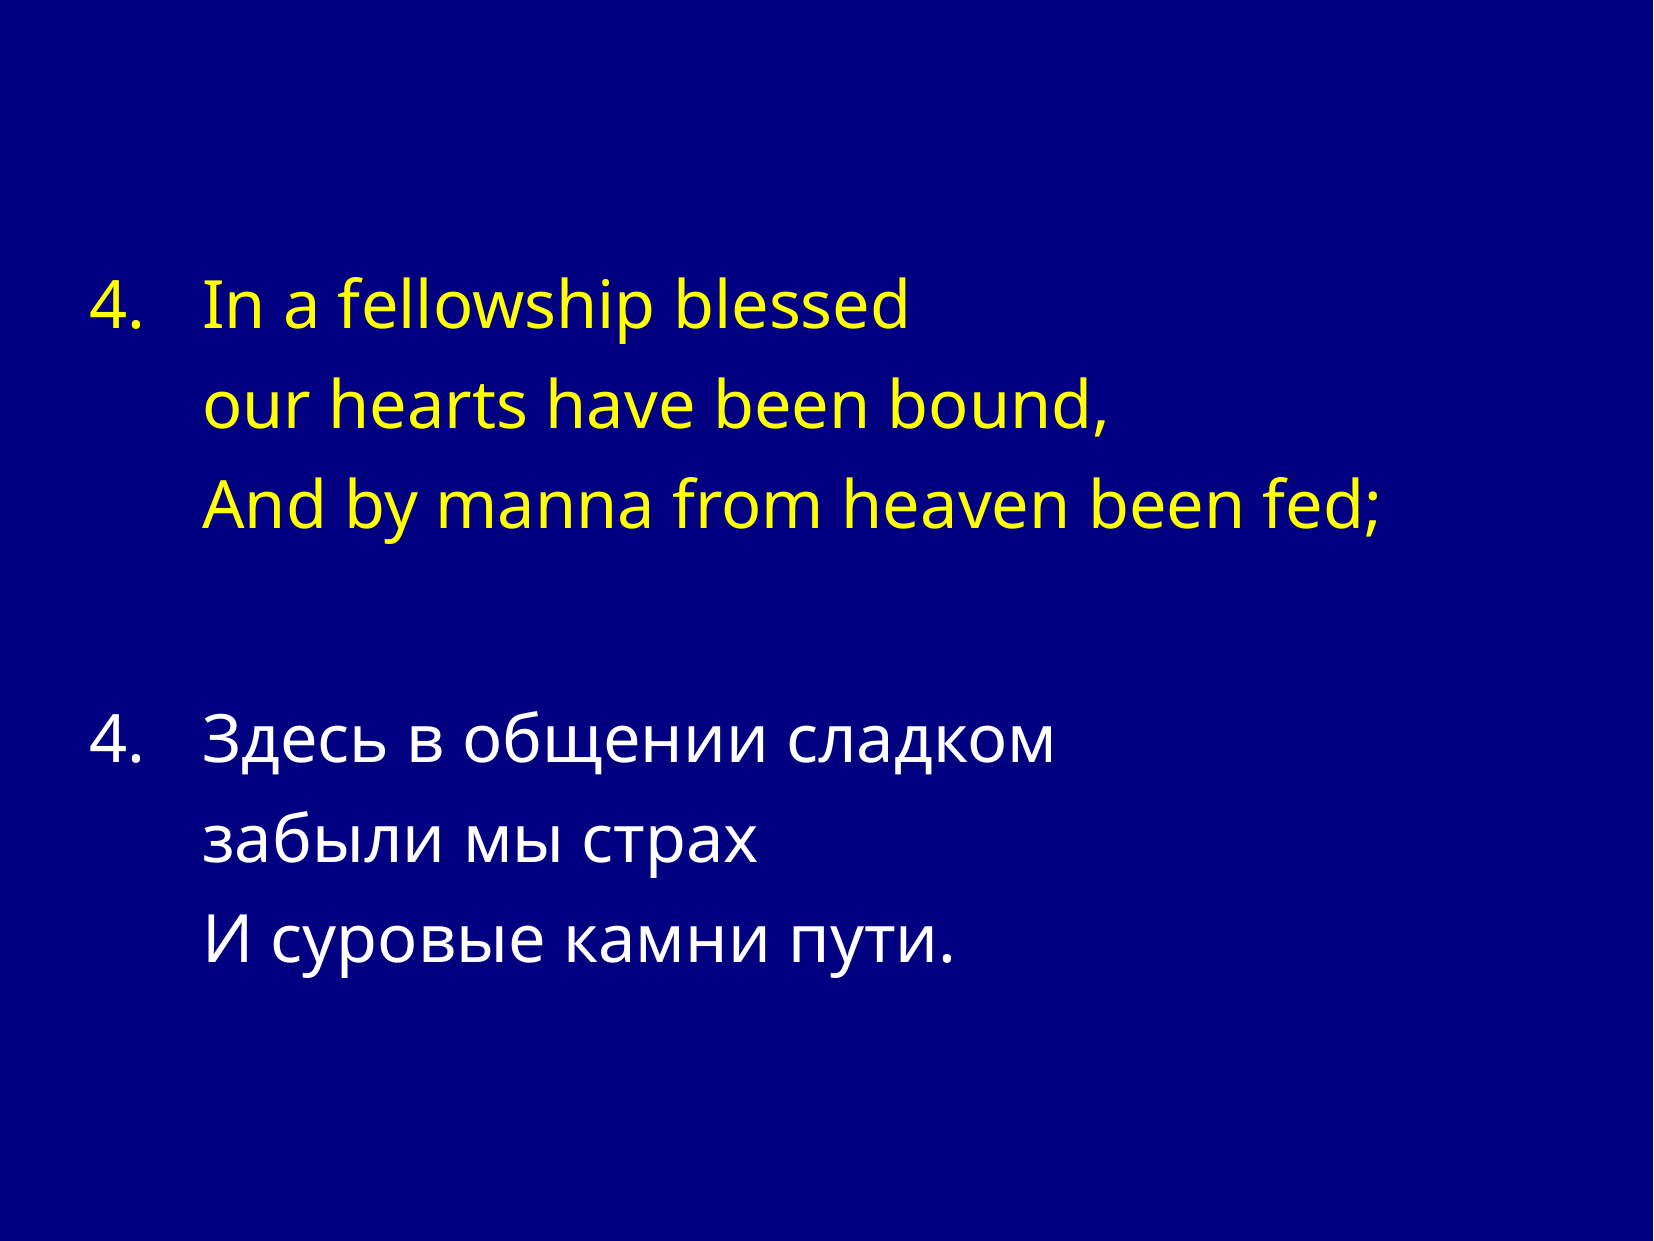

4.	In a fellowship blessed
	our hearts have been bound,
	And by manna from heaven been fed;
4.	Здесь в общении сладком
	забыли мы страх
	И суровые камни пути.